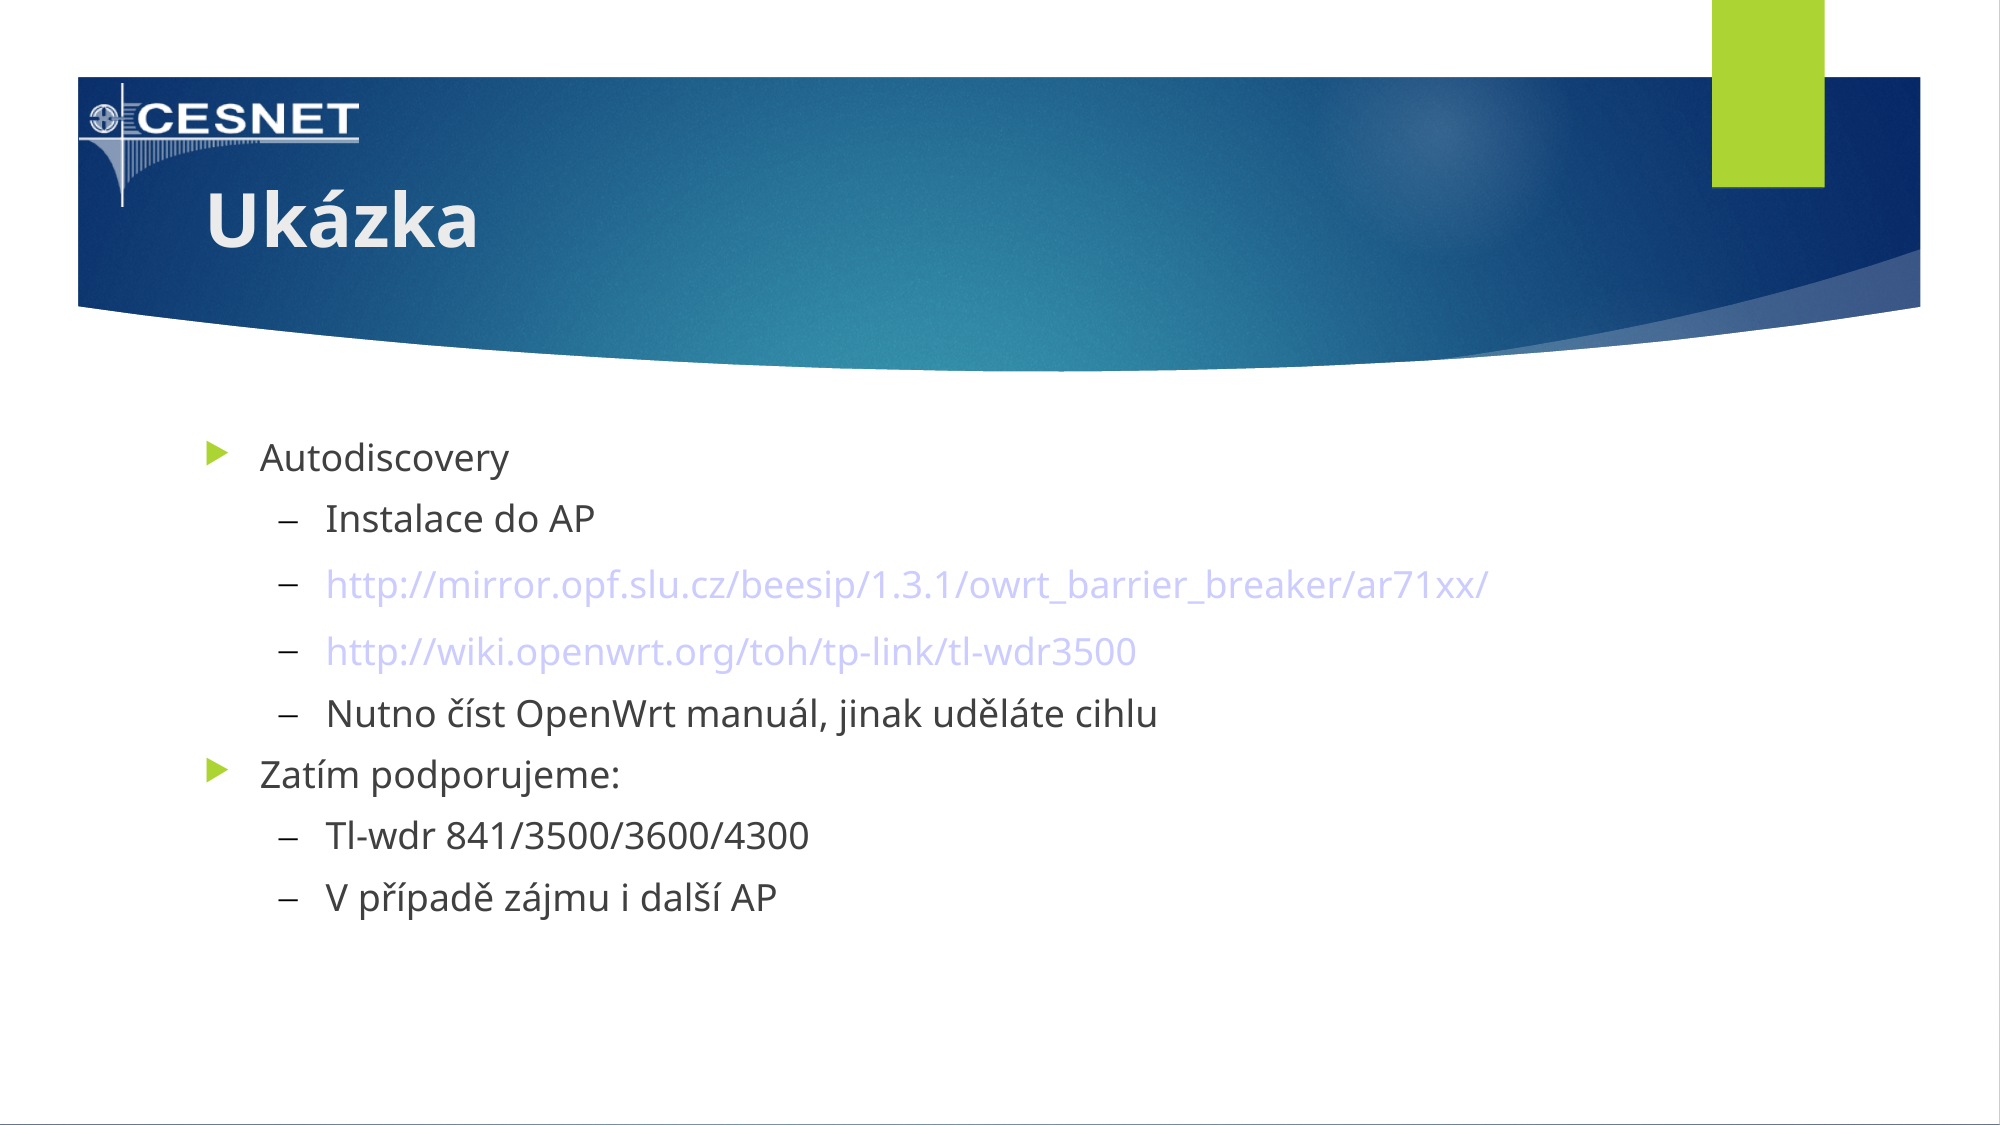

Ukázka
Autodiscovery
Instalace do AP
http://mirror.opf.slu.cz/beesip/1.3.1/owrt_barrier_breaker/ar71xx/
http://wiki.openwrt.org/toh/tp-link/tl-wdr3500
Nutno číst OpenWrt manuál, jinak uděláte cihlu
Zatím podporujeme:
Tl-wdr 841/3500/3600/4300
V případě zájmu i další AP